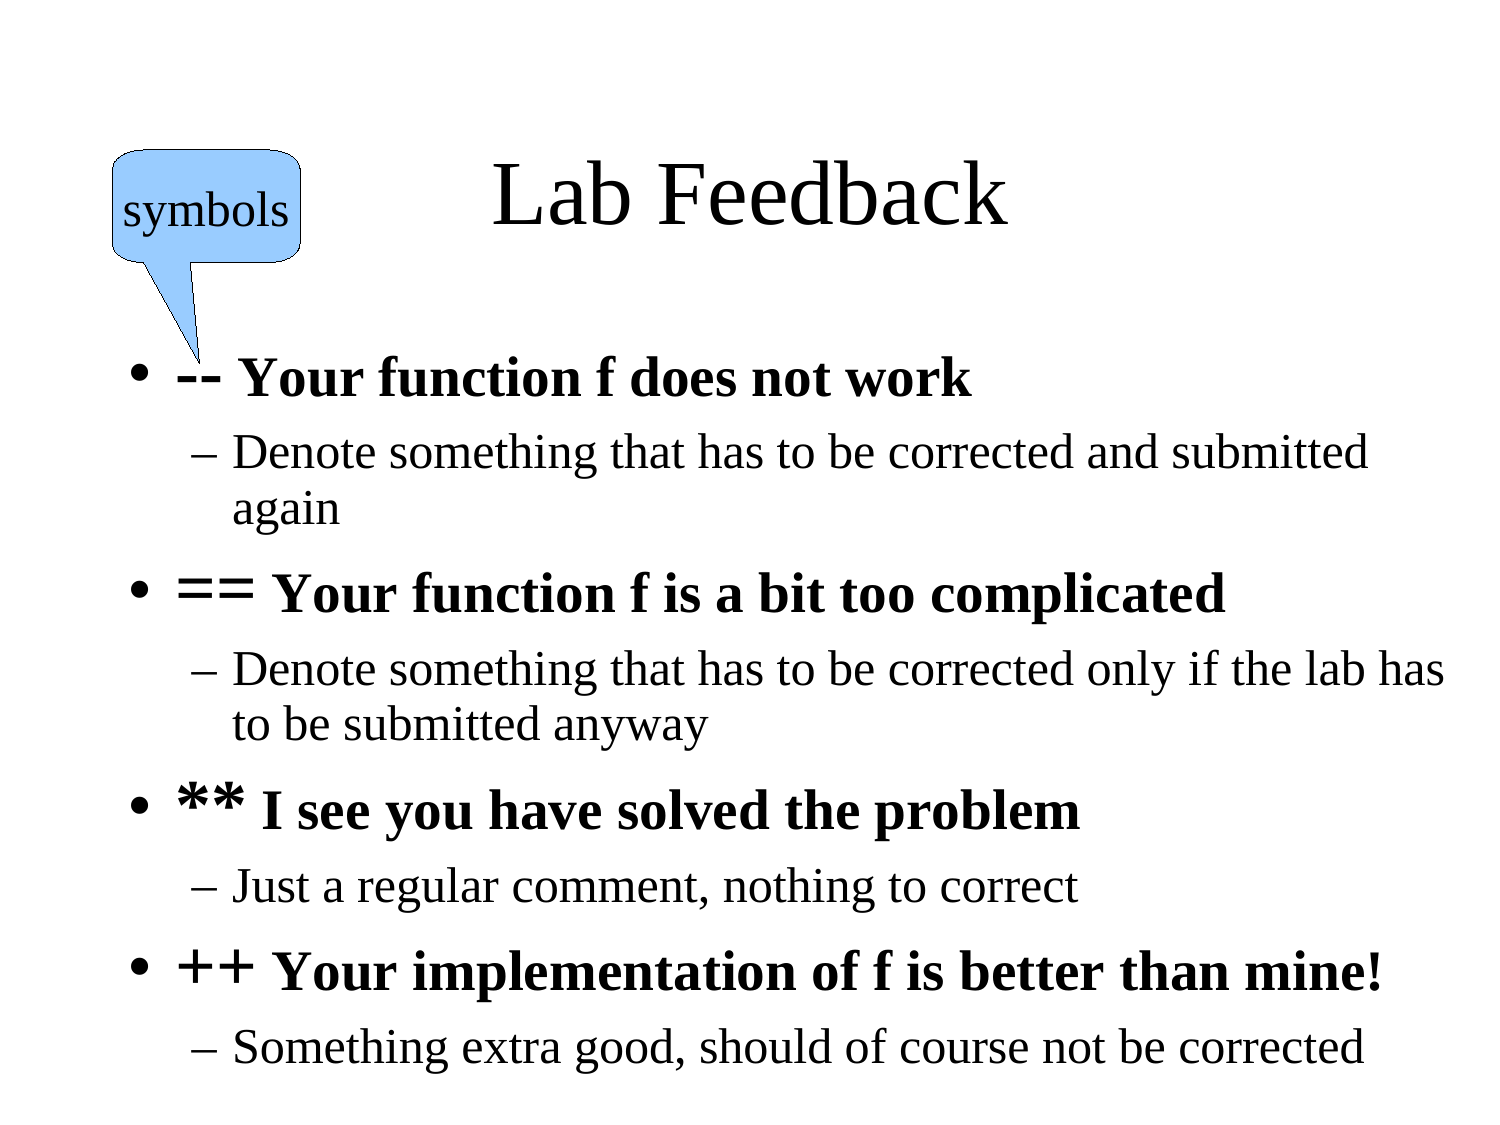

# Lab Feedback
symbols
-- Your function f does not work
Denote something that has to be corrected and submitted again
== Your function f is a bit too complicated
Denote something that has to be corrected only if the lab has to be submitted anyway
** I see you have solved the problem
Just a regular comment, nothing to correct
++ Your implementation of f is better than mine!
Something extra good, should of course not be corrected